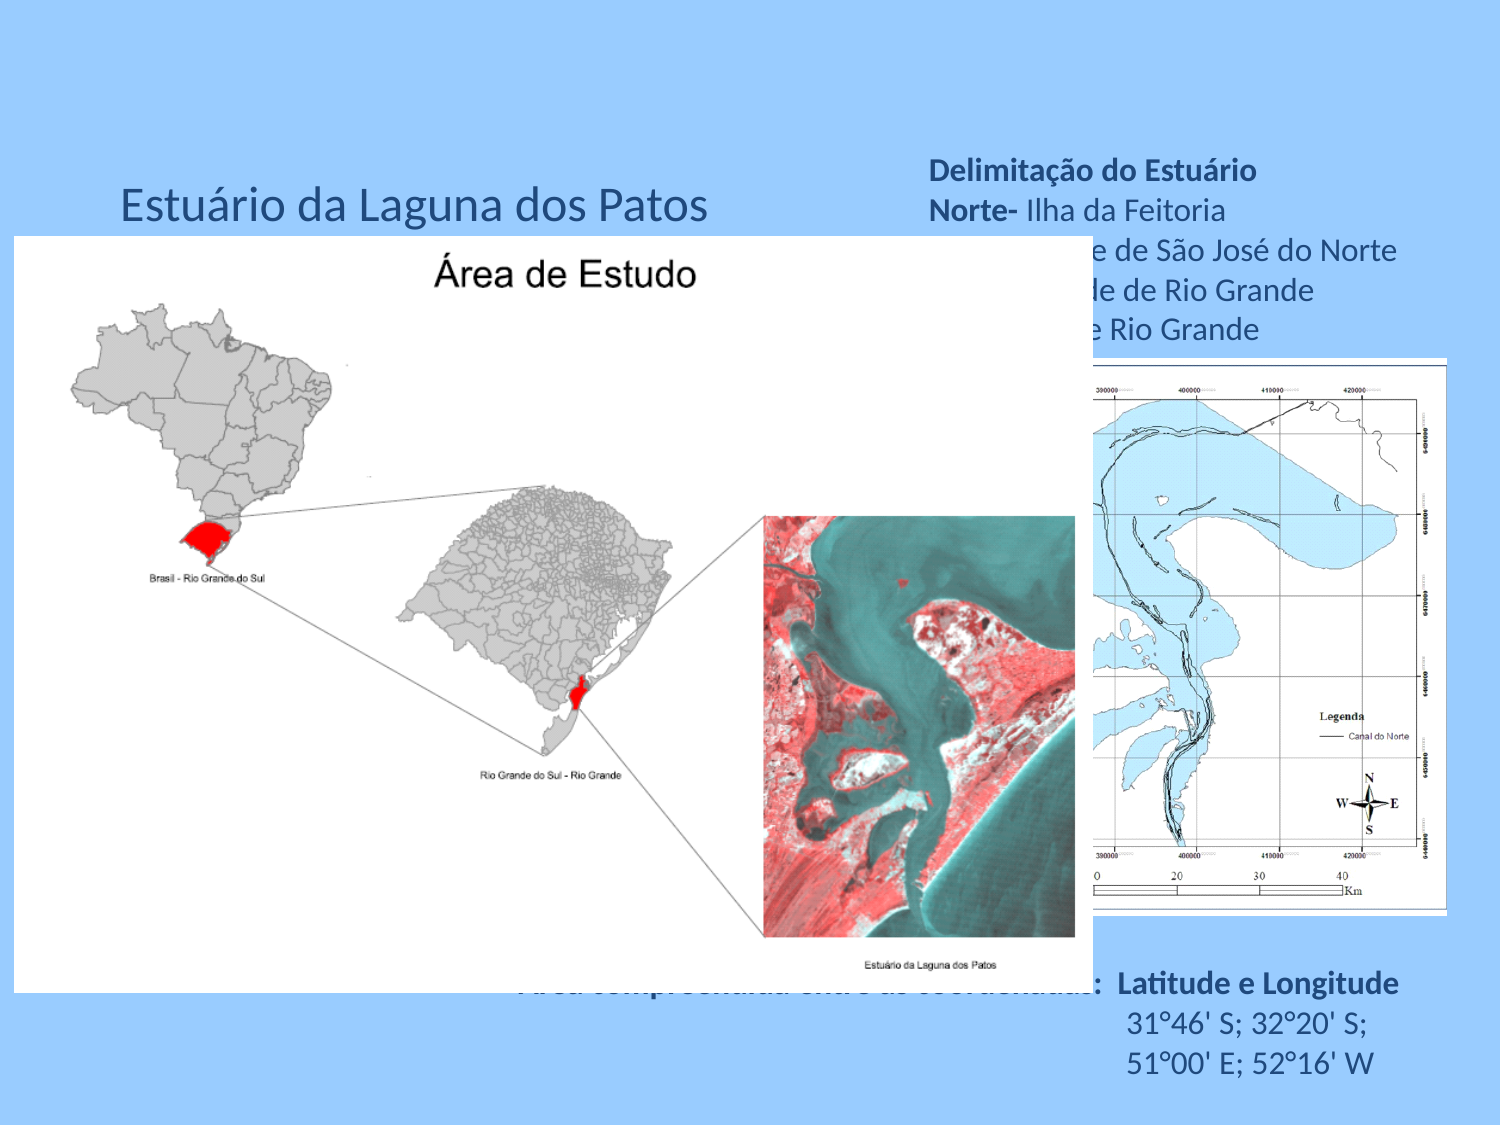

Delimitação do Estuário
Norte- Ilha da Feitoria
Leste- cidade de São José do Norte
Oeste- cidade de Rio Grande
Sul- Barra de Rio Grande
Estuário da Laguna dos Patos
Área compreendida entre as coordenadas: Latitude e Longitude
 31°46' S; 32°20' S;
 51°00' E; 52°16' W